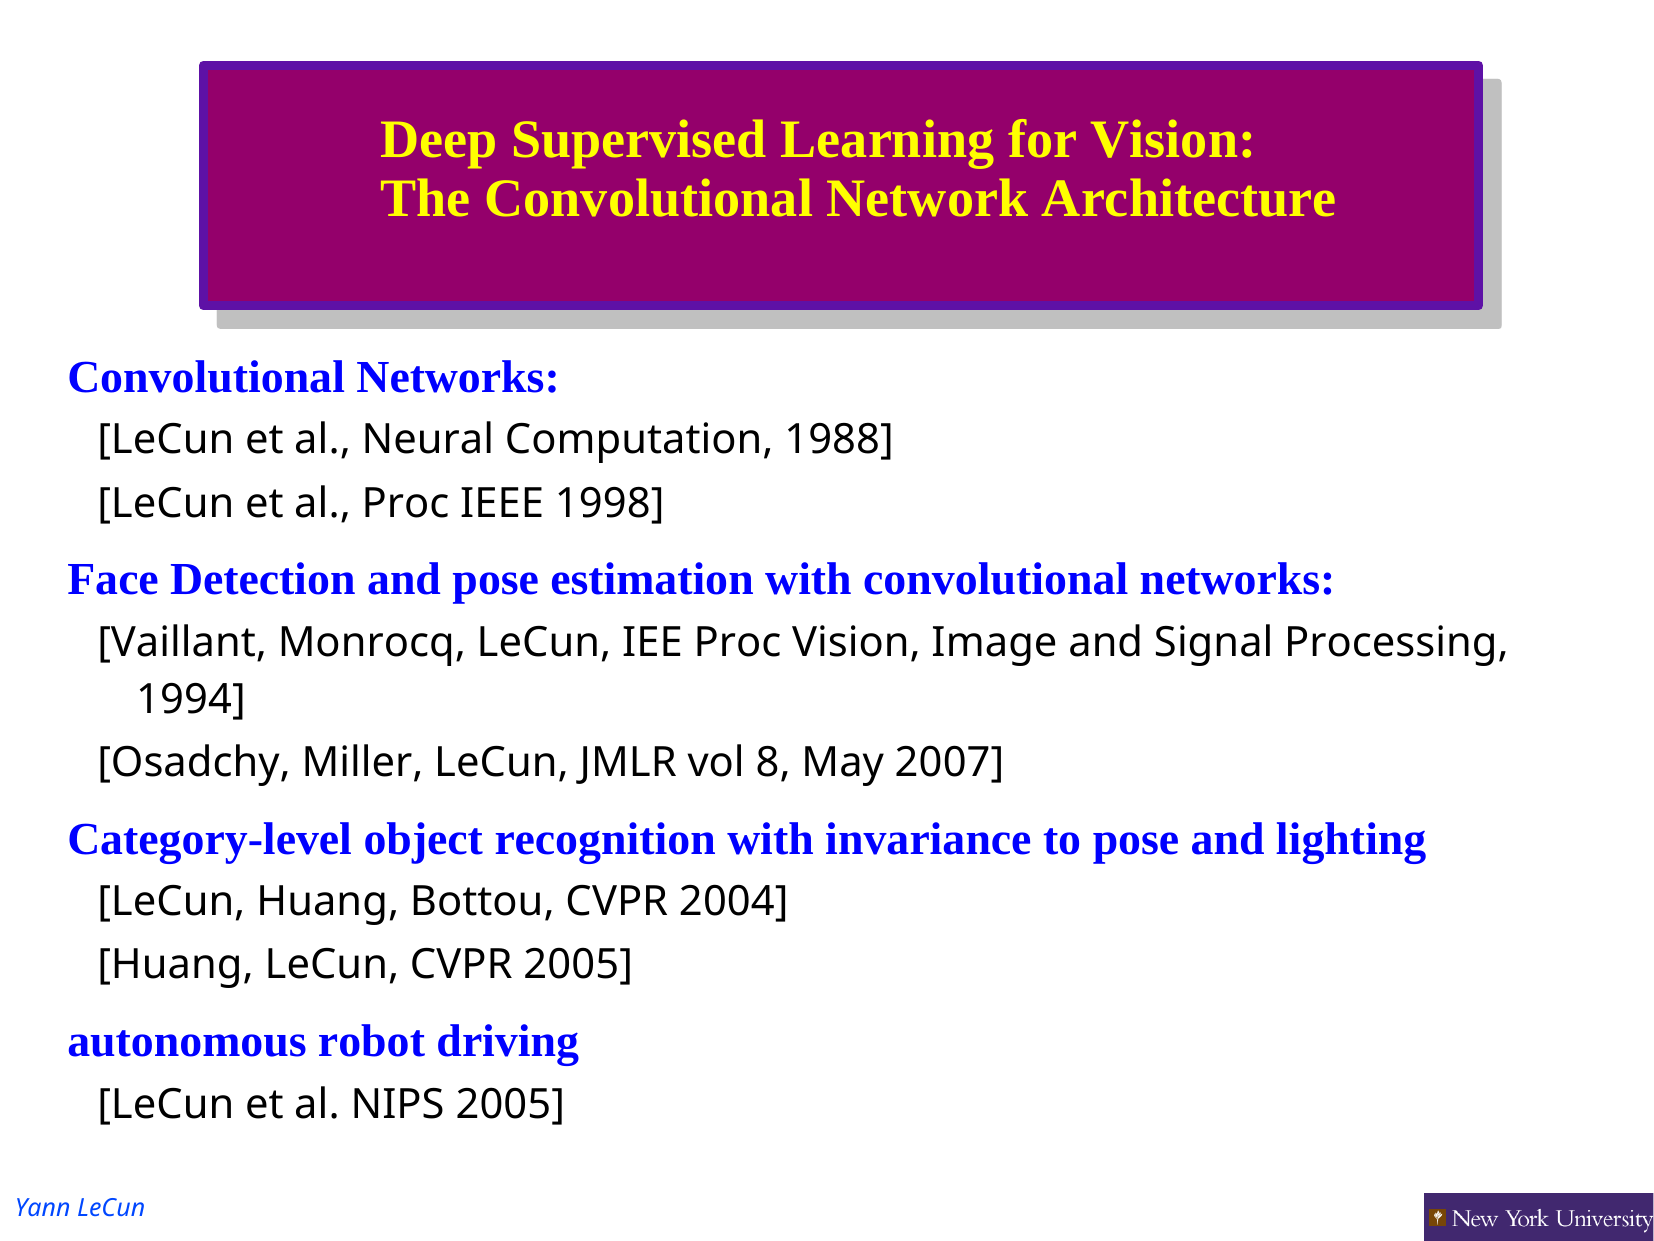

# Deep Supervised Learning for Vision: The Convolutional Network Architecture
Convolutional Networks:
[LeCun et al., Neural Computation, 1988]
[LeCun et al., Proc IEEE 1998]
Face Detection and pose estimation with convolutional networks:
[Vaillant, Monrocq, LeCun, IEE Proc Vision, Image and Signal Processing, 1994]
[Osadchy, Miller, LeCun, JMLR vol 8, May 2007]
Category-level object recognition with invariance to pose and lighting
[LeCun, Huang, Bottou, CVPR 2004]
[Huang, LeCun, CVPR 2005]
autonomous robot driving
[LeCun et al. NIPS 2005]